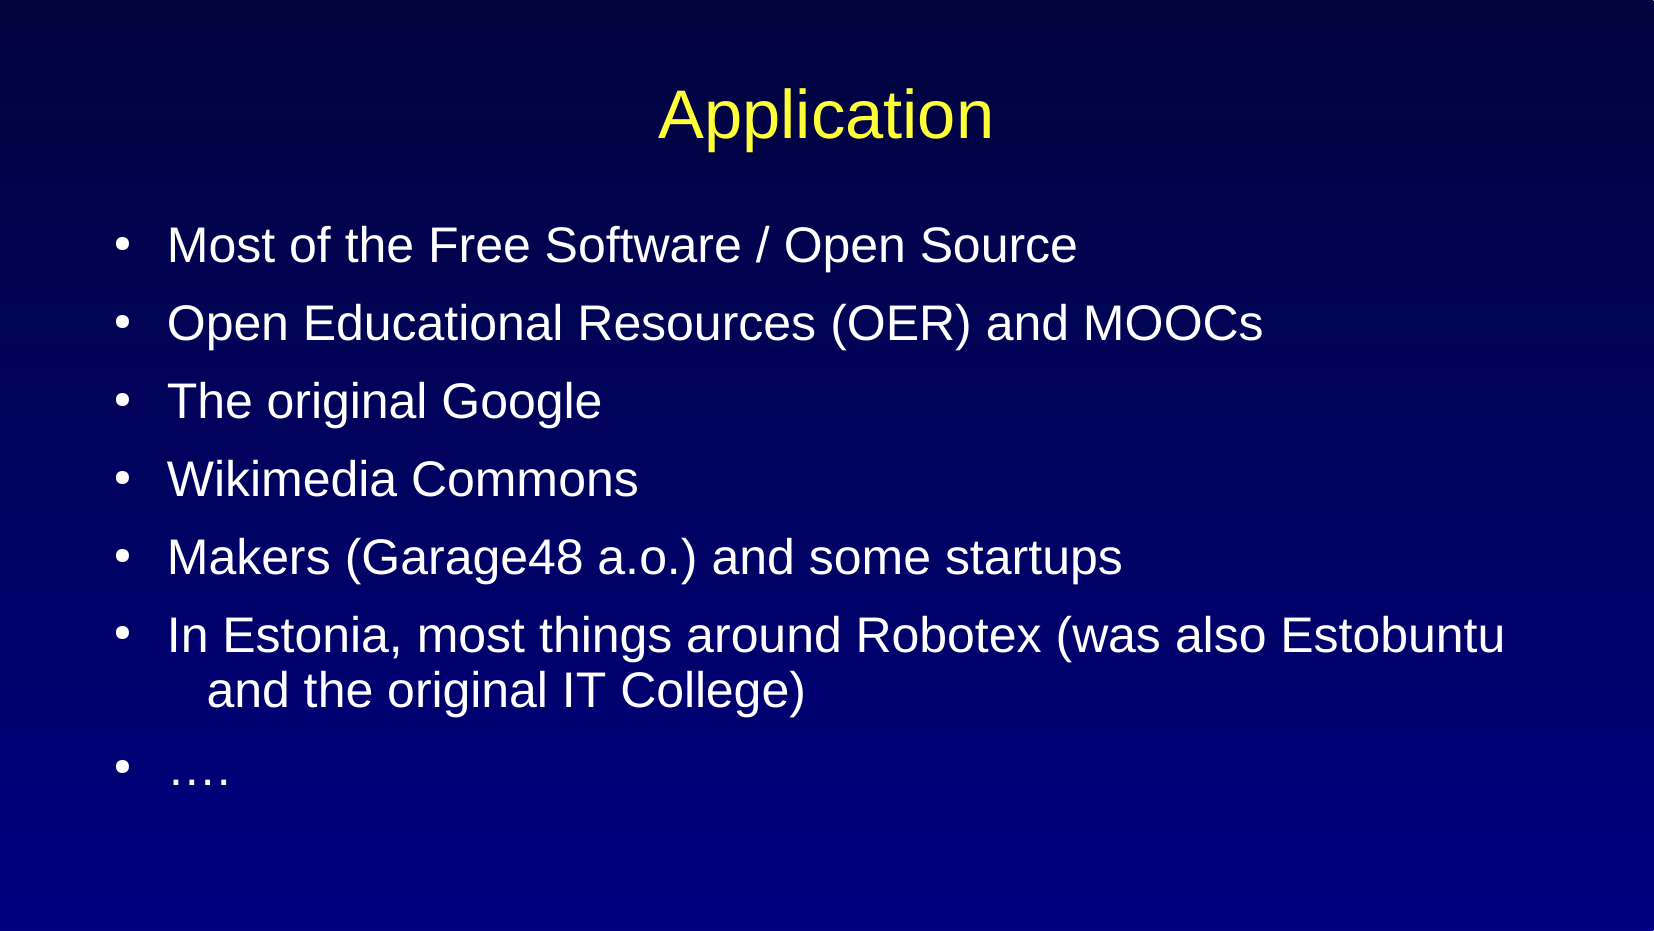

# Application
Most of the Free Software / Open Source
Open Educational Resources (OER) and MOOCs
The original Google
Wikimedia Commons
Makers (Garage48 a.o.) and some startups
In Estonia, most things around Robotex (was also Estobuntu and the original IT College)
….